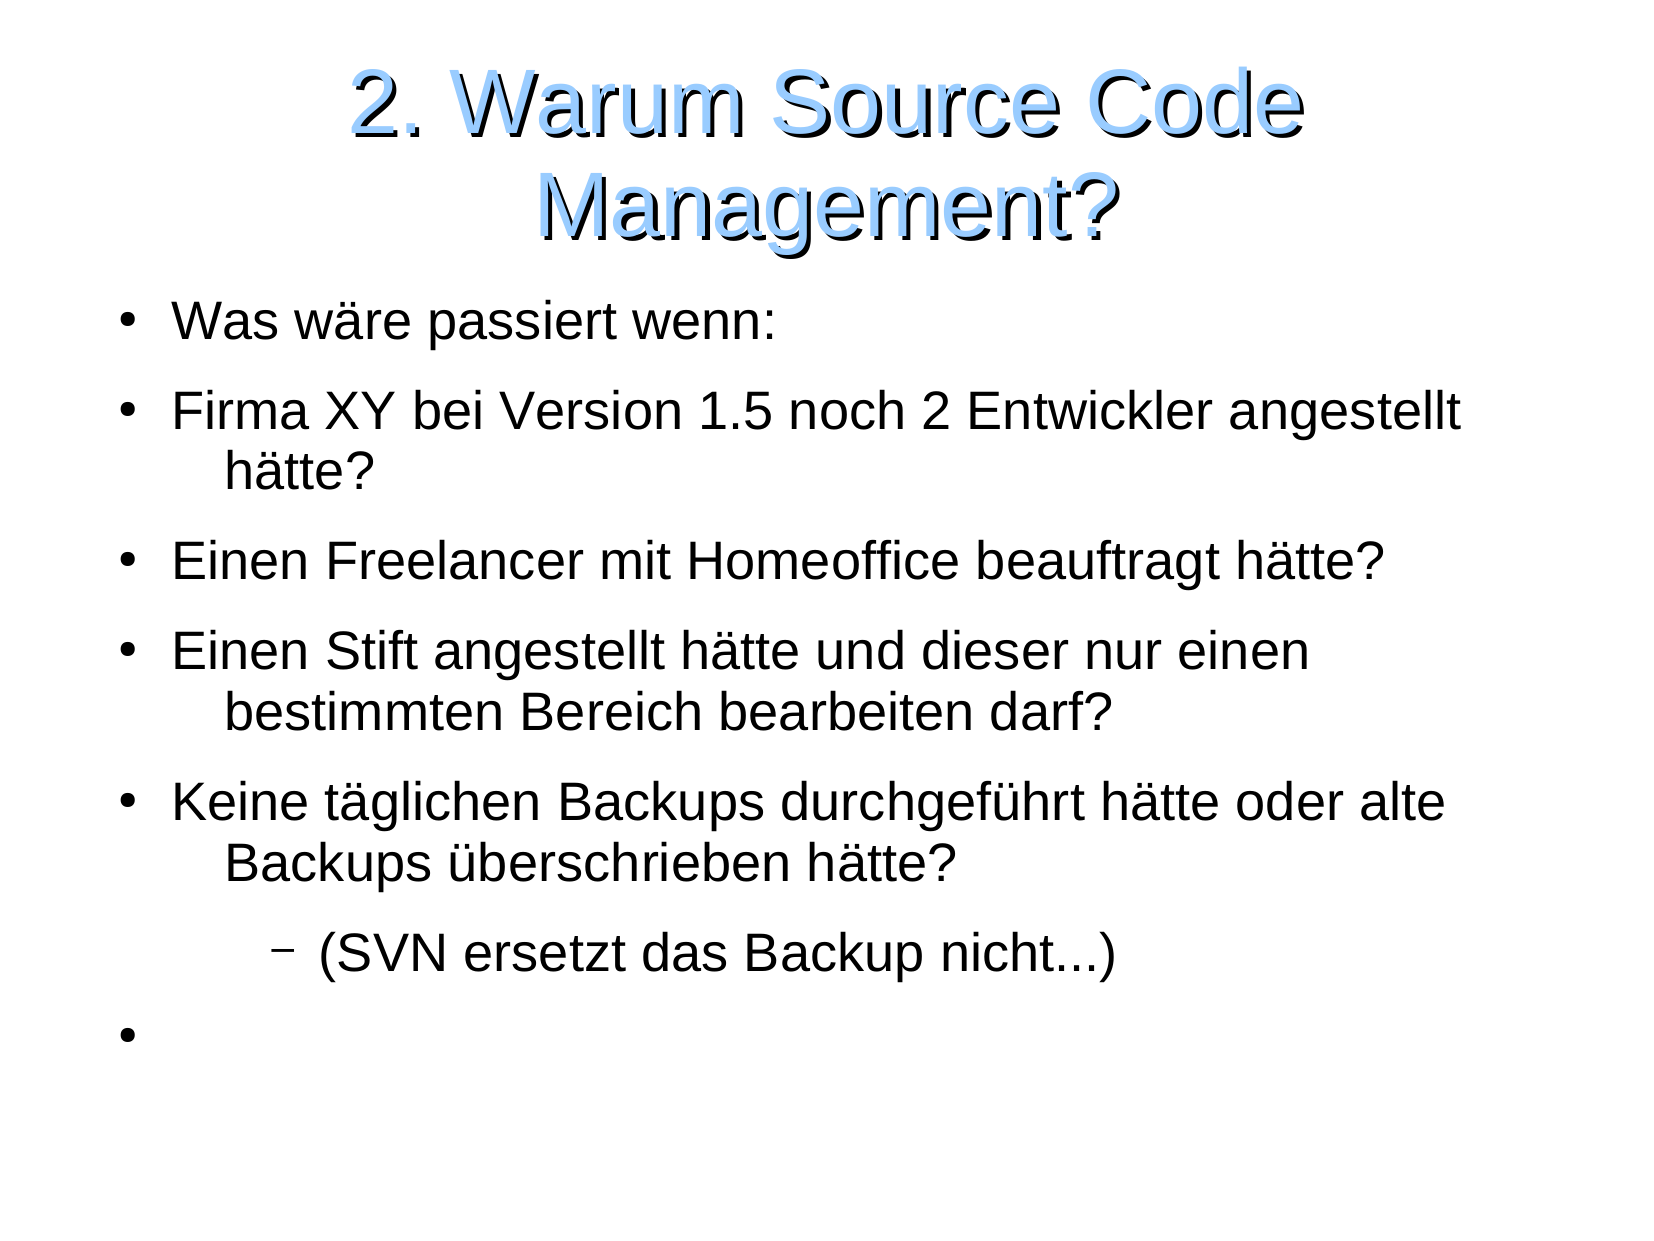

# 2. Warum Source Code Management?
Was wäre passiert wenn:
Firma XY bei Version 1.5 noch 2 Entwickler angestellt hätte?
Einen Freelancer mit Homeoffice beauftragt hätte?
Einen Stift angestellt hätte und dieser nur einen bestimmten Bereich bearbeiten darf?
Keine täglichen Backups durchgeführt hätte oder alte Backups überschrieben hätte?
(SVN ersetzt das Backup nicht...)